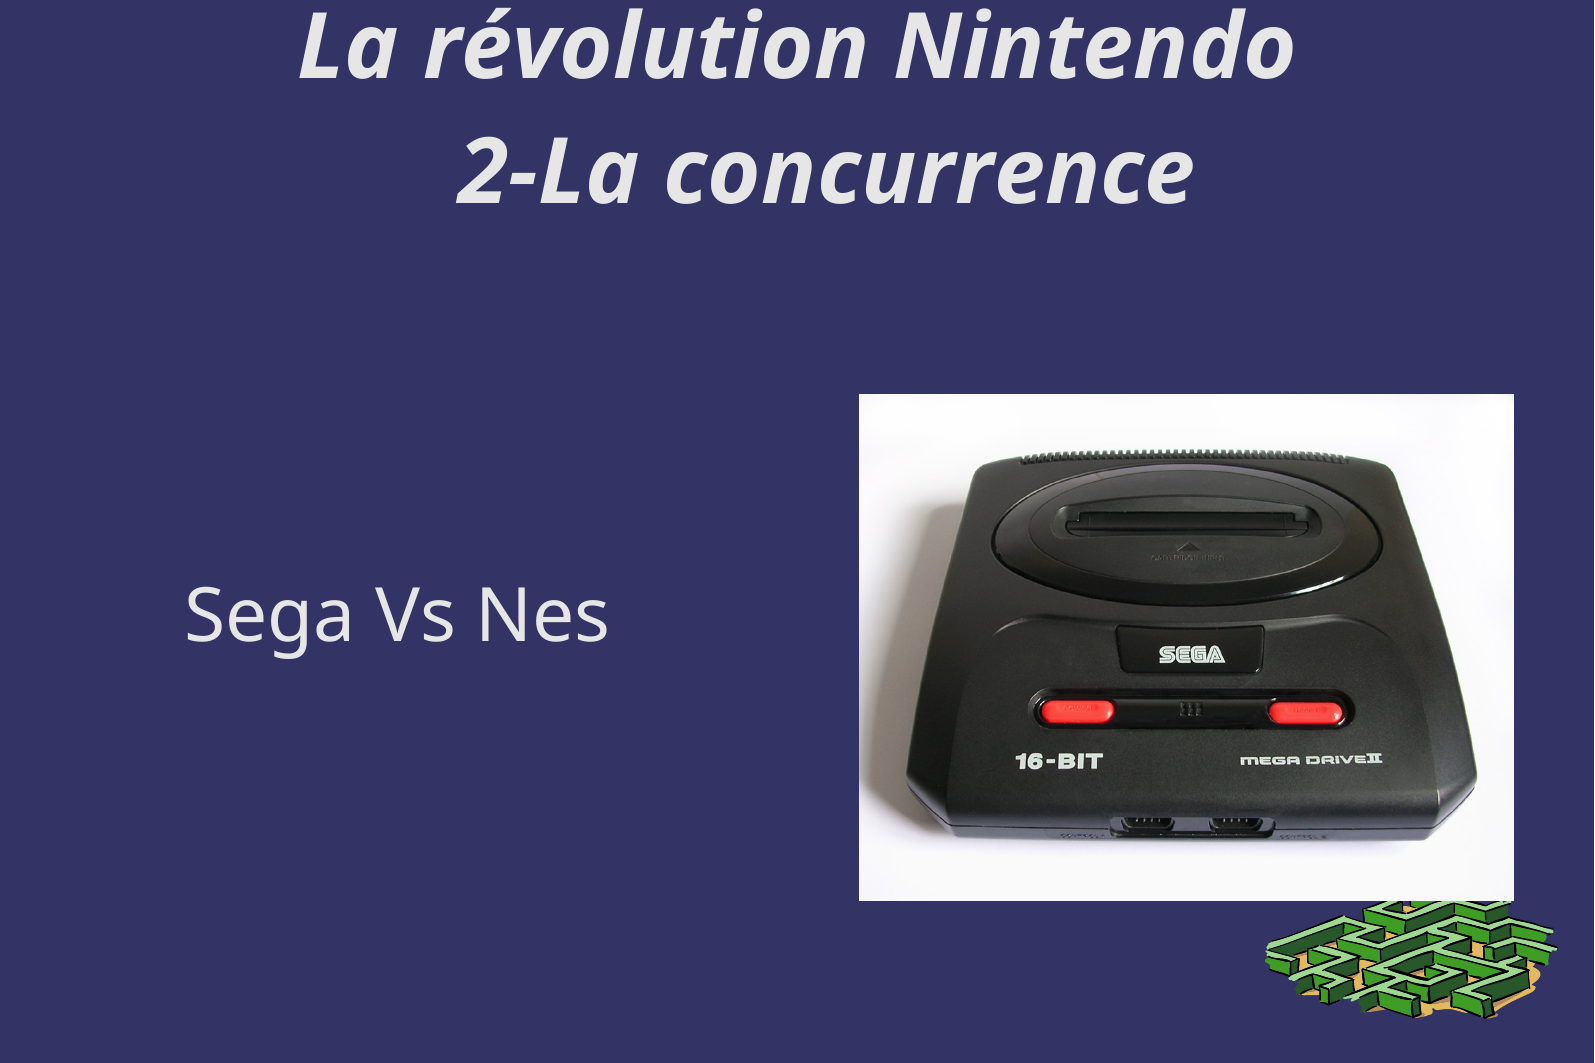

# La révolution Nintendo 2-La concurrence
Sega Vs Nes